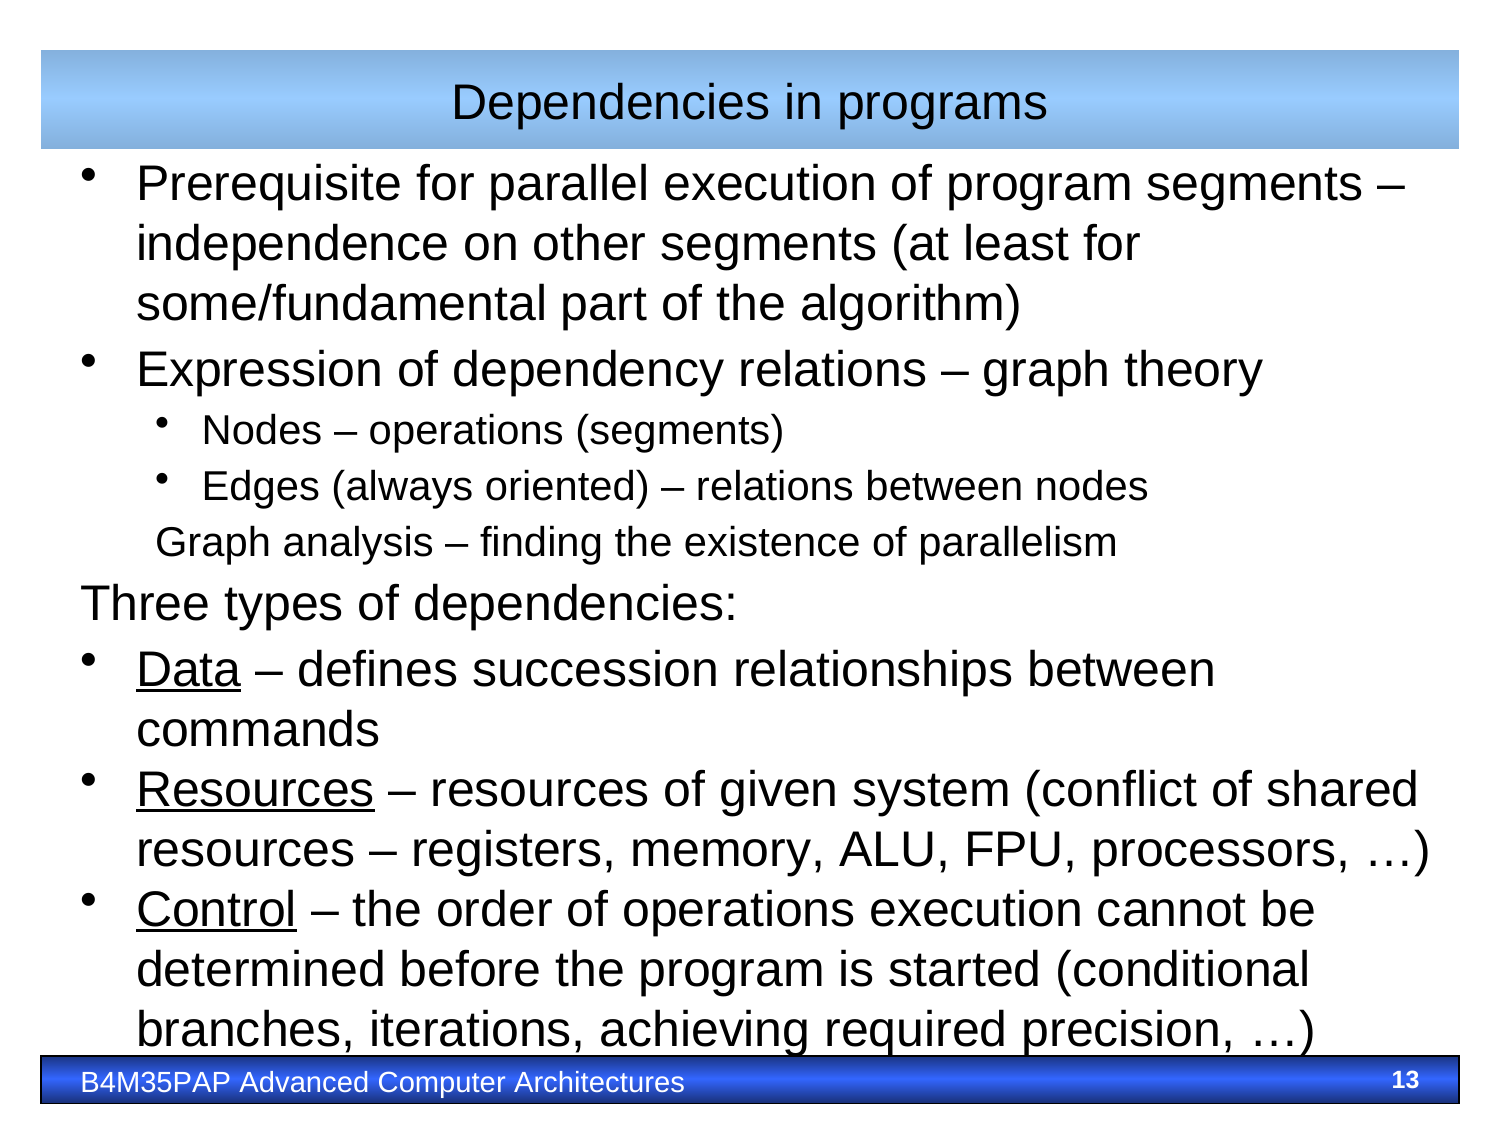

# Dependencies in programs
Prerequisite for parallel execution of program segments – independence on other segments (at least for some/fundamental part of the algorithm)
Expression of dependency relations – graph theory
Nodes – operations (segments)
Edges (always oriented) – relations between nodes
Graph analysis – finding the existence of parallelism
Three types of dependencies:
Data – defines succession relationships between commands
Resources – resources of given system (conflict of shared resources – registers, memory, ALU, FPU, processors, …)
Control – the order of operations execution cannot be determined before the program is started (conditional branches, iterations, achieving required precision, …)